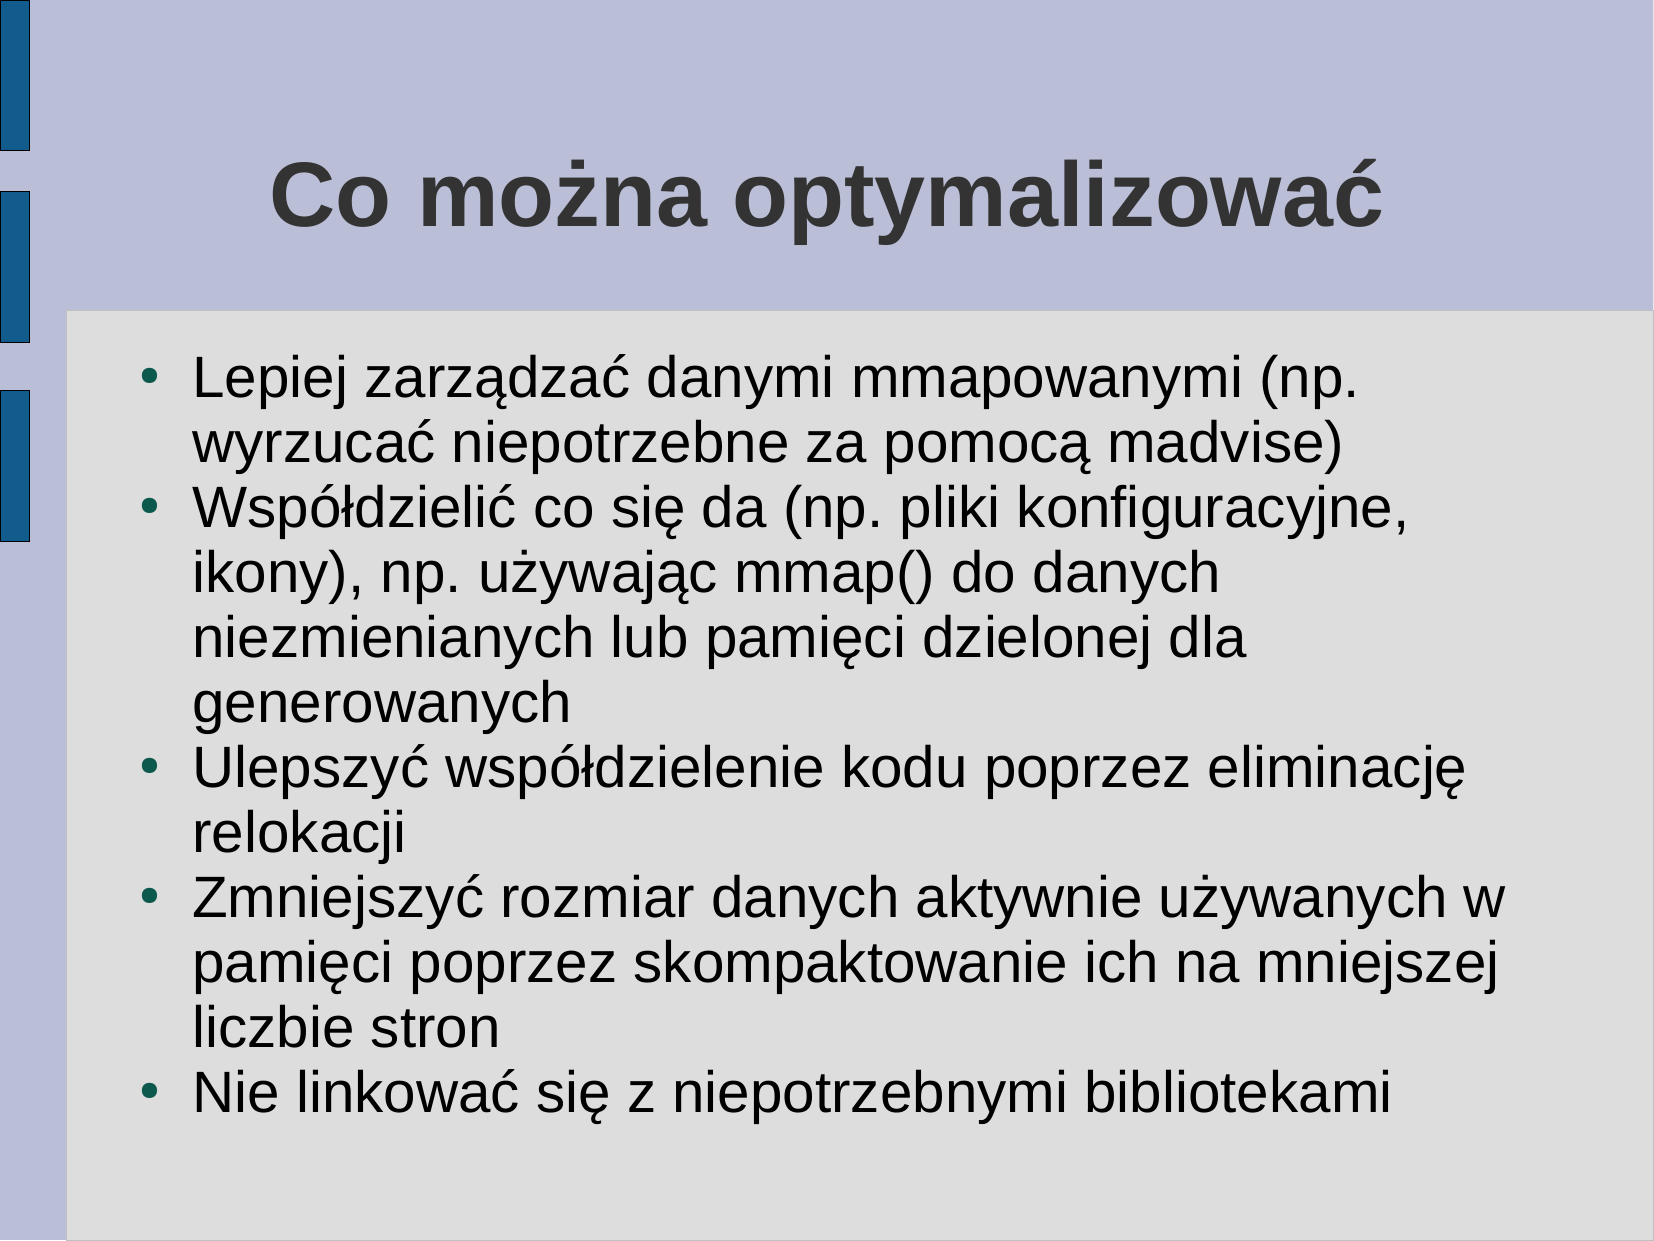

# Co można optymalizować
Lepiej zarządzać danymi mmapowanymi (np. wyrzucać niepotrzebne za pomocą madvise)
Współdzielić co się da (np. pliki konfiguracyjne, ikony), np. używając mmap() do danych niezmienianych lub pamięci dzielonej dla generowanych
Ulepszyć współdzielenie kodu poprzez eliminację relokacji
Zmniejszyć rozmiar danych aktywnie używanych w pamięci poprzez skompaktowanie ich na mniejszej liczbie stron
Nie linkować się z niepotrzebnymi bibliotekami